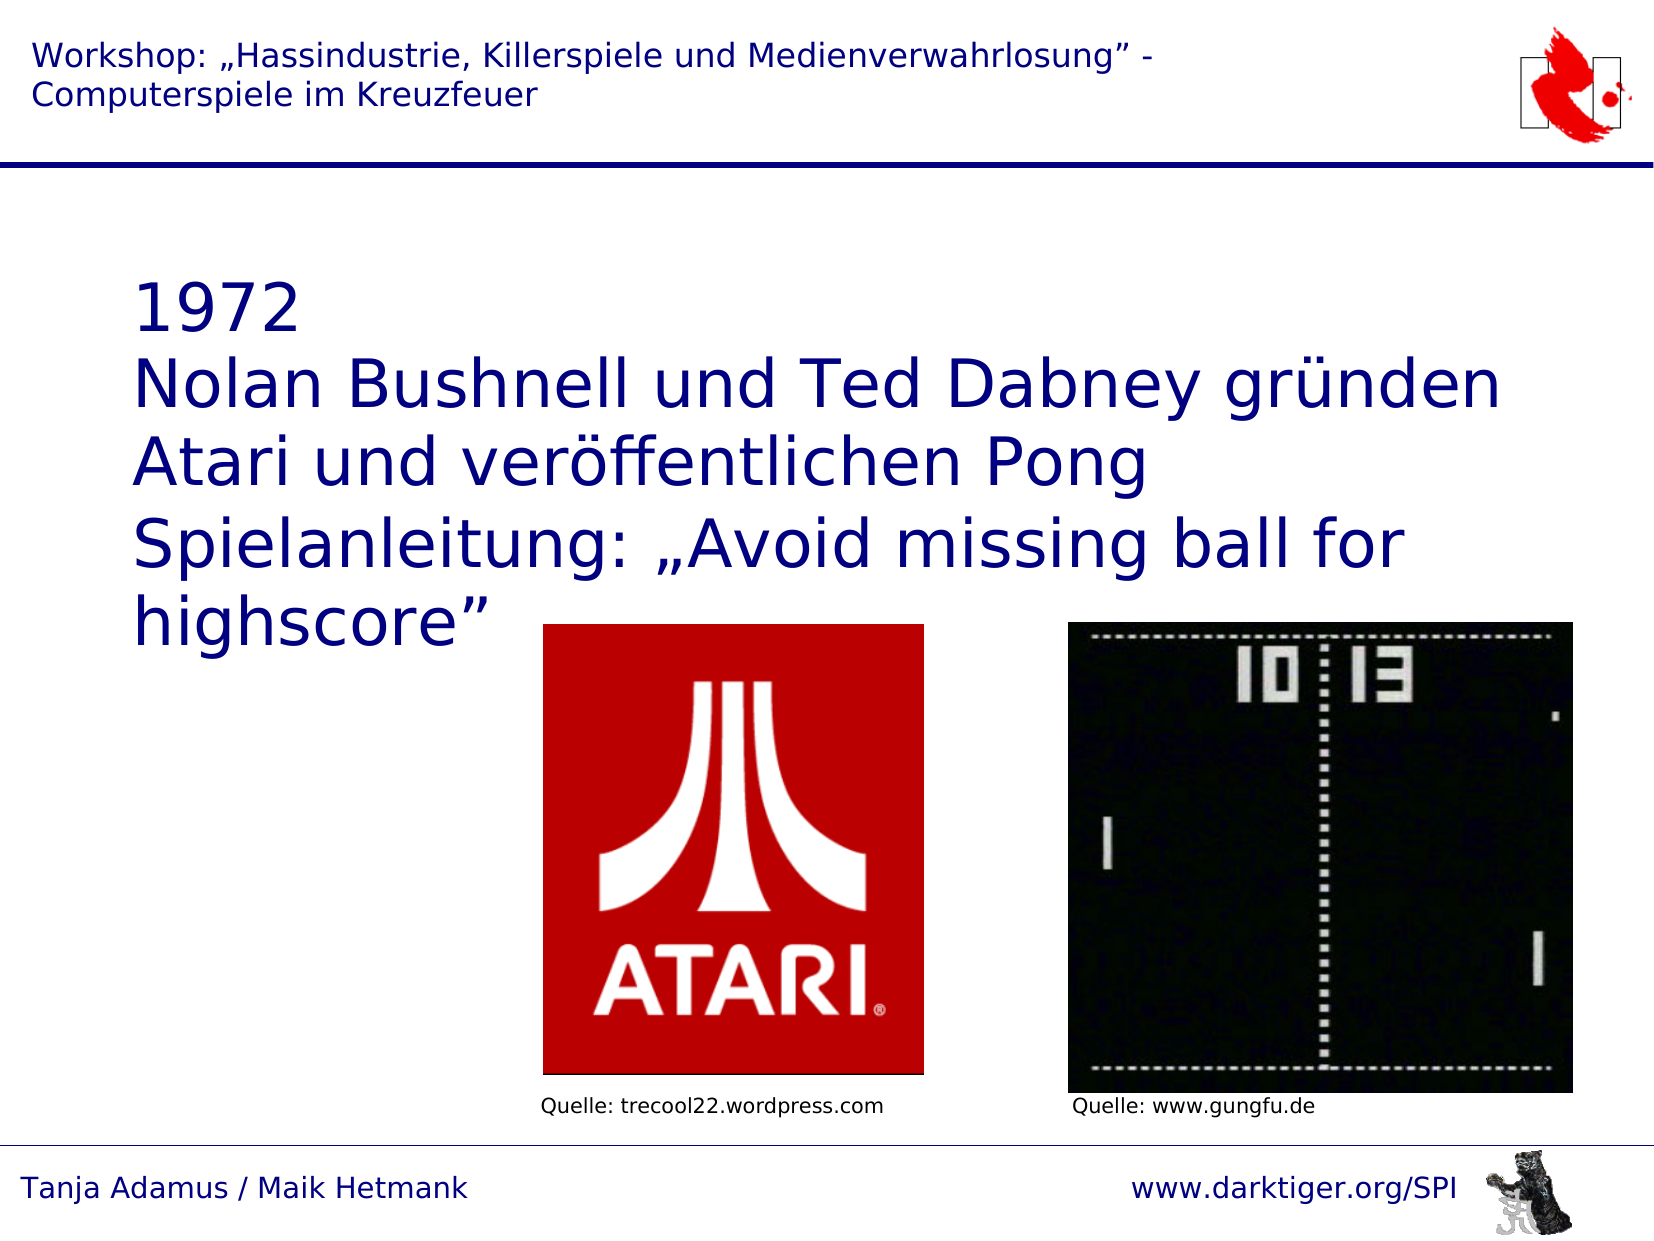

Workshop: „Hassindustrie, Killerspiele und Medienverwahrlosung” - Computerspiele im Kreuzfeuer
1972
Nolan Bushnell und Ted Dabney gründen Atari und veröffentlichen Pong
Spielanleitung: „Avoid missing ball for highscore”
Quelle: trecool22.wordpress.com
Quelle: www.gungfu.de